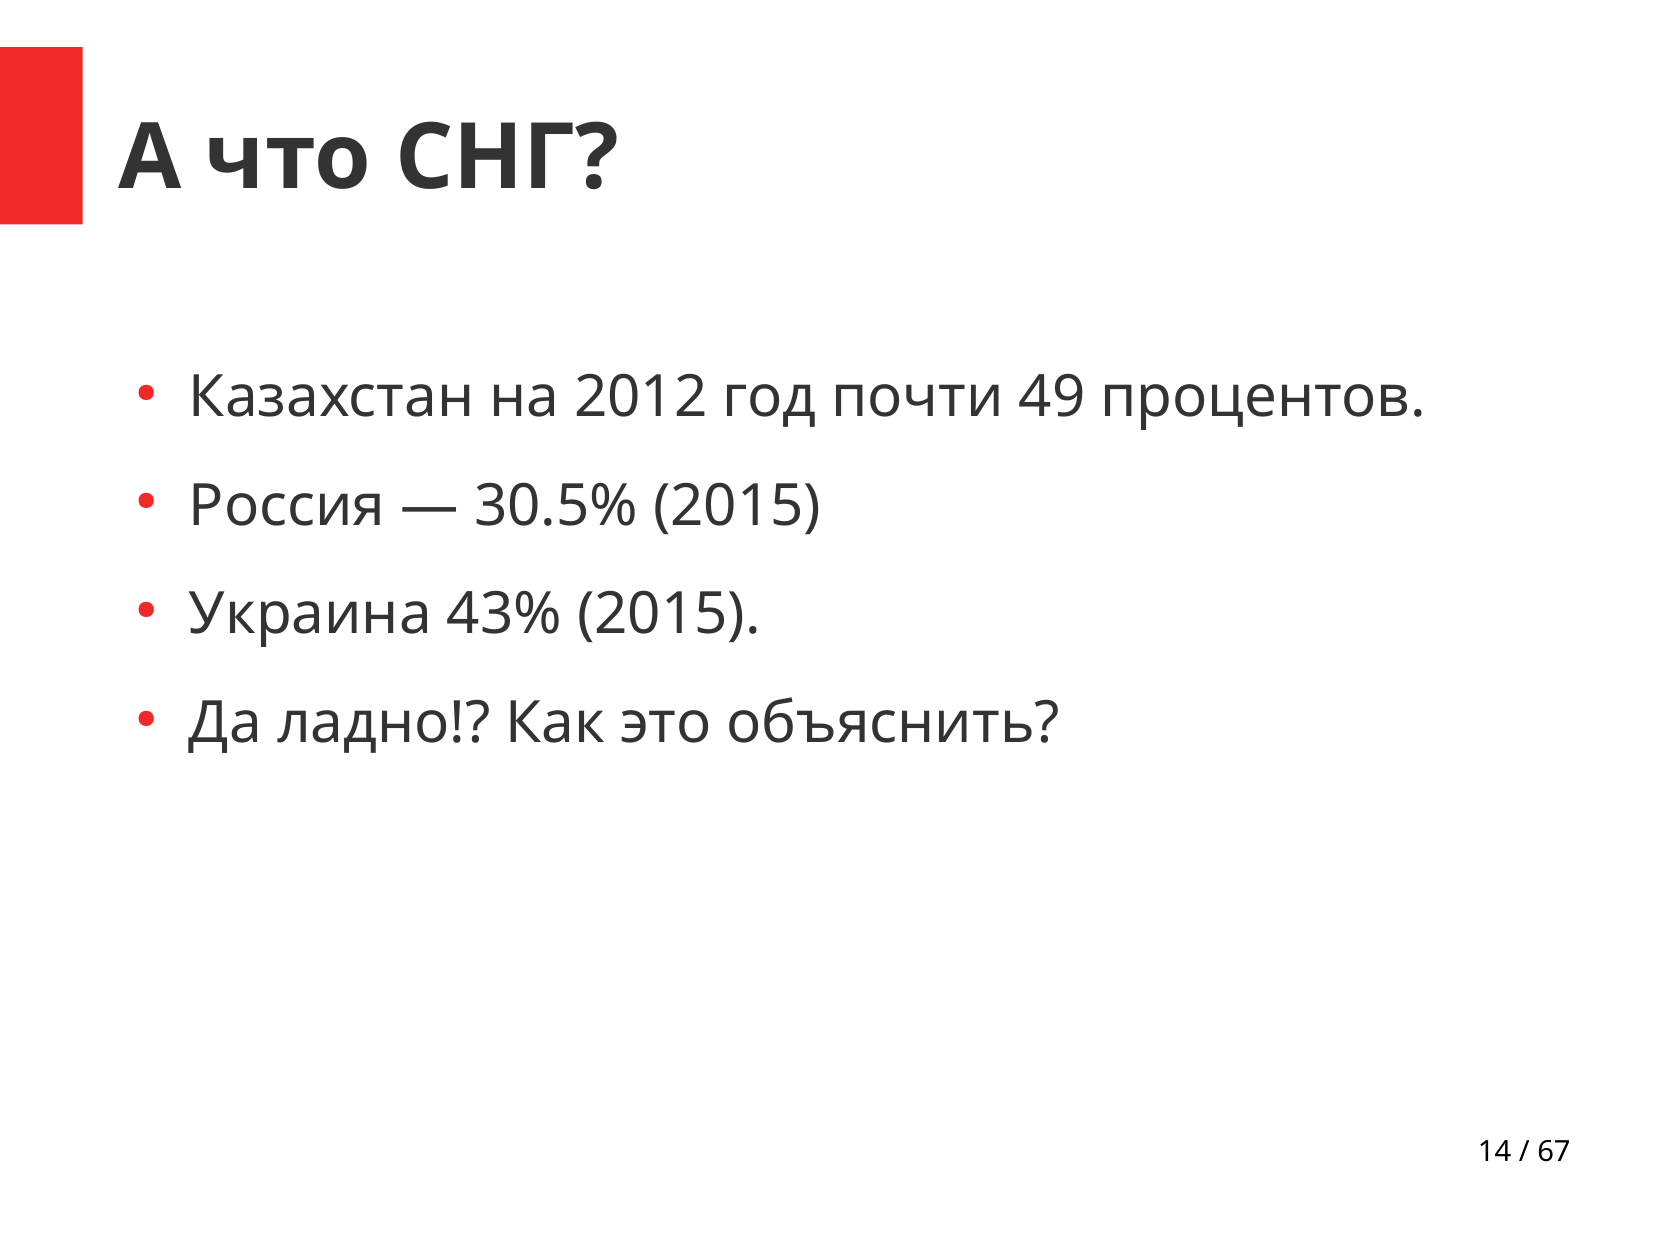

# А что СНГ?
Казахстан на 2012 год почти 49 процентов.
Россия — 30.5% (2015)
Украина 43% (2015).
Да ладно!? Как это объяснить?
14